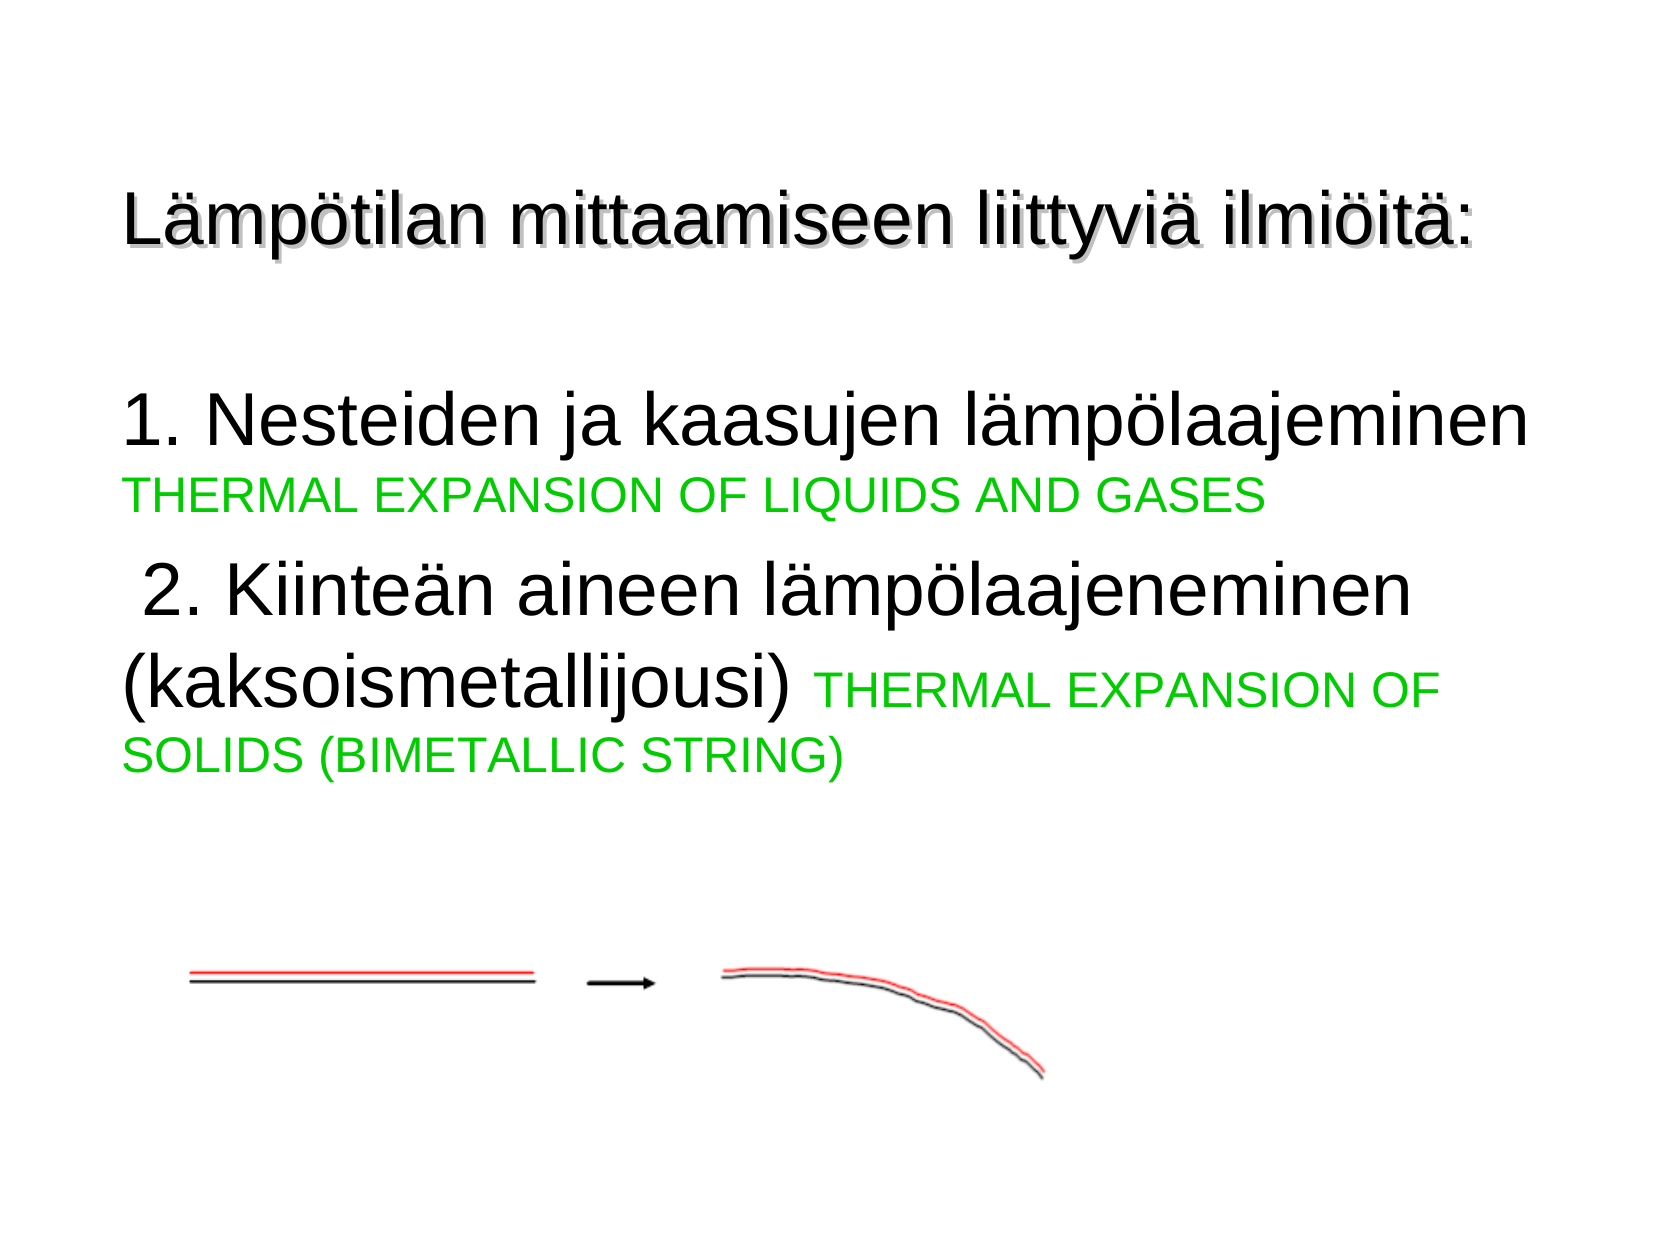

Lämpötilan mittaamiseen liittyviä ilmiöitä:
1. Nesteiden ja kaasujen lämpölaajeminen
THERMAL EXPANSION OF LIQUIDS AND GASES
 2. Kiinteän aineen lämpölaajeneminen
(kaksoismetallijousi) THERMAL EXPANSION OF SOLIDS (BIMETALLIC STRING)